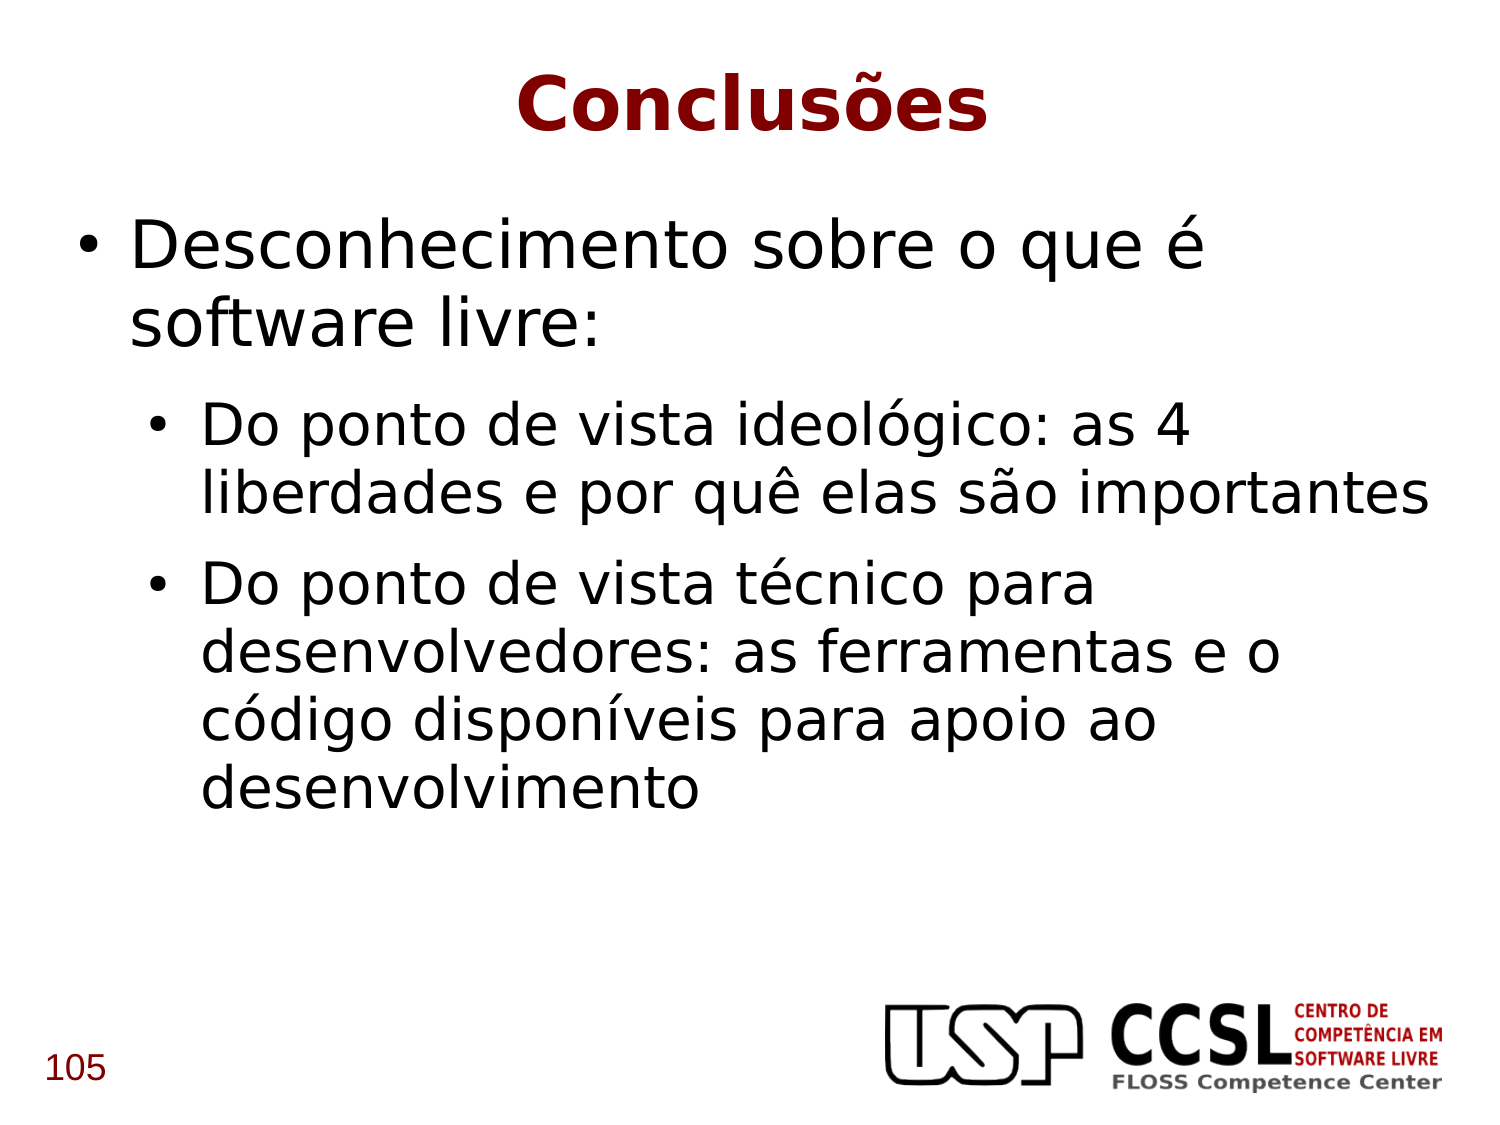

# Conclusões
Desconhecimento sobre o que é software livre:
Do ponto de vista ideológico: as 4 liberdades e por quê elas são importantes
Do ponto de vista técnico para desenvolvedores: as ferramentas e o código disponíveis para apoio ao desenvolvimento